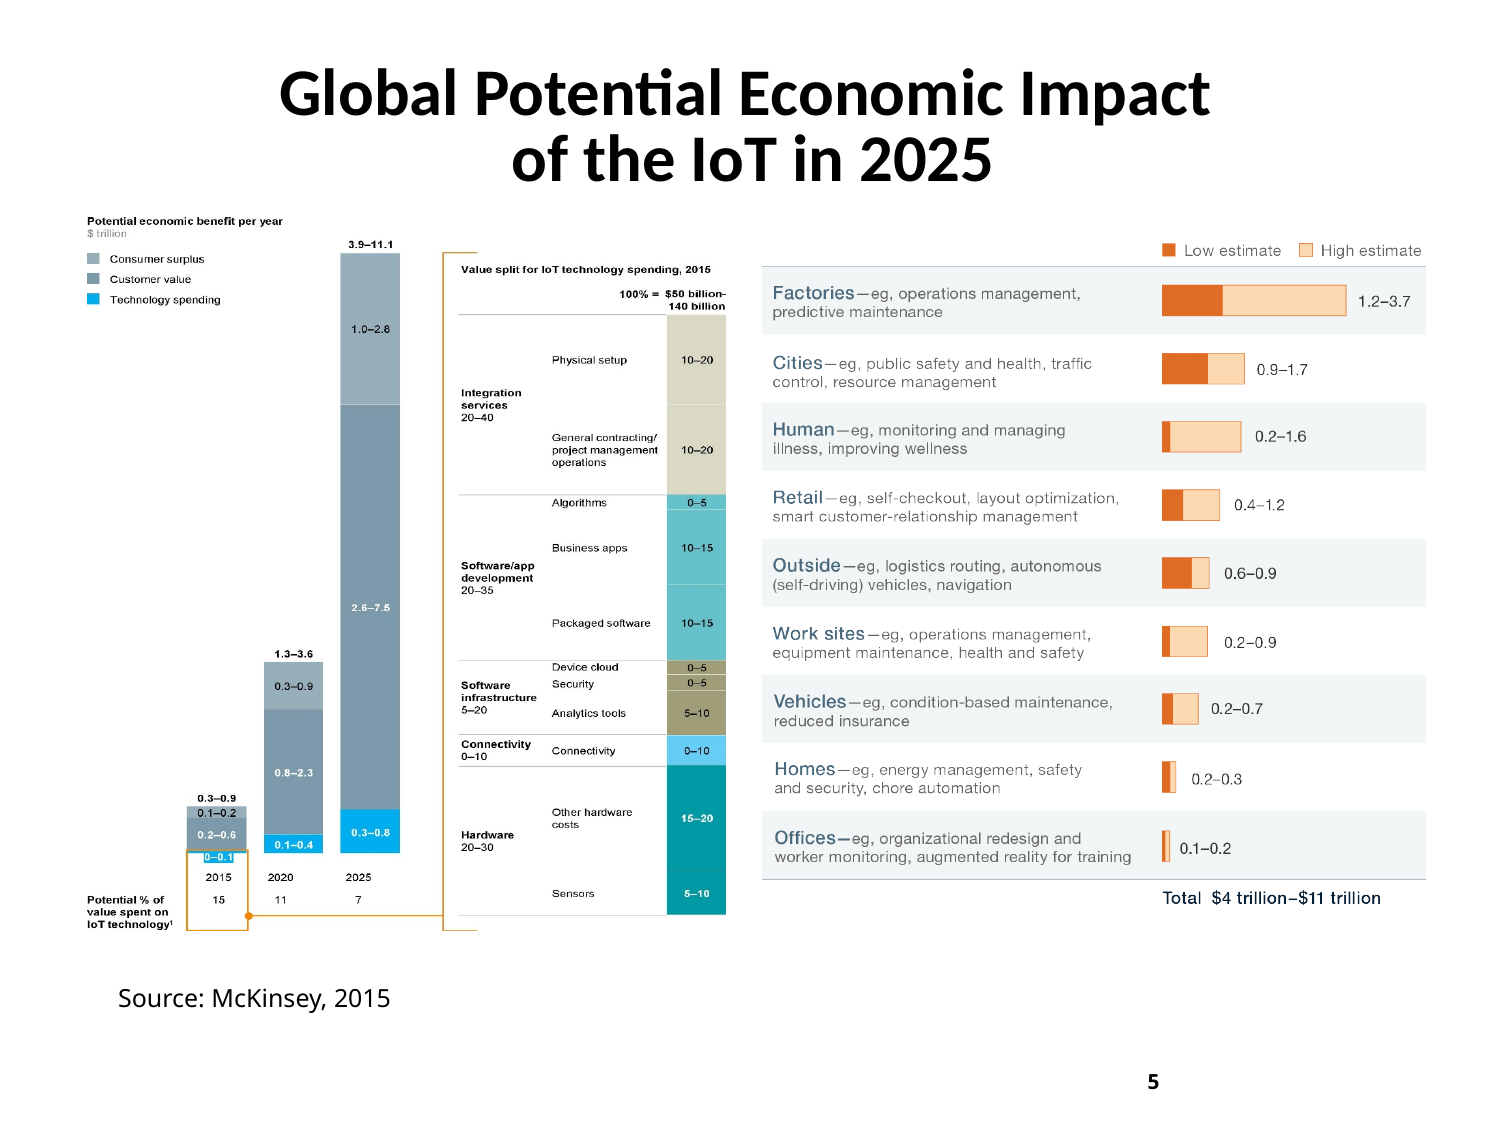

# Global Potential Economic Impact of the IoT in 2025
Source: McKinsey, 2015
2